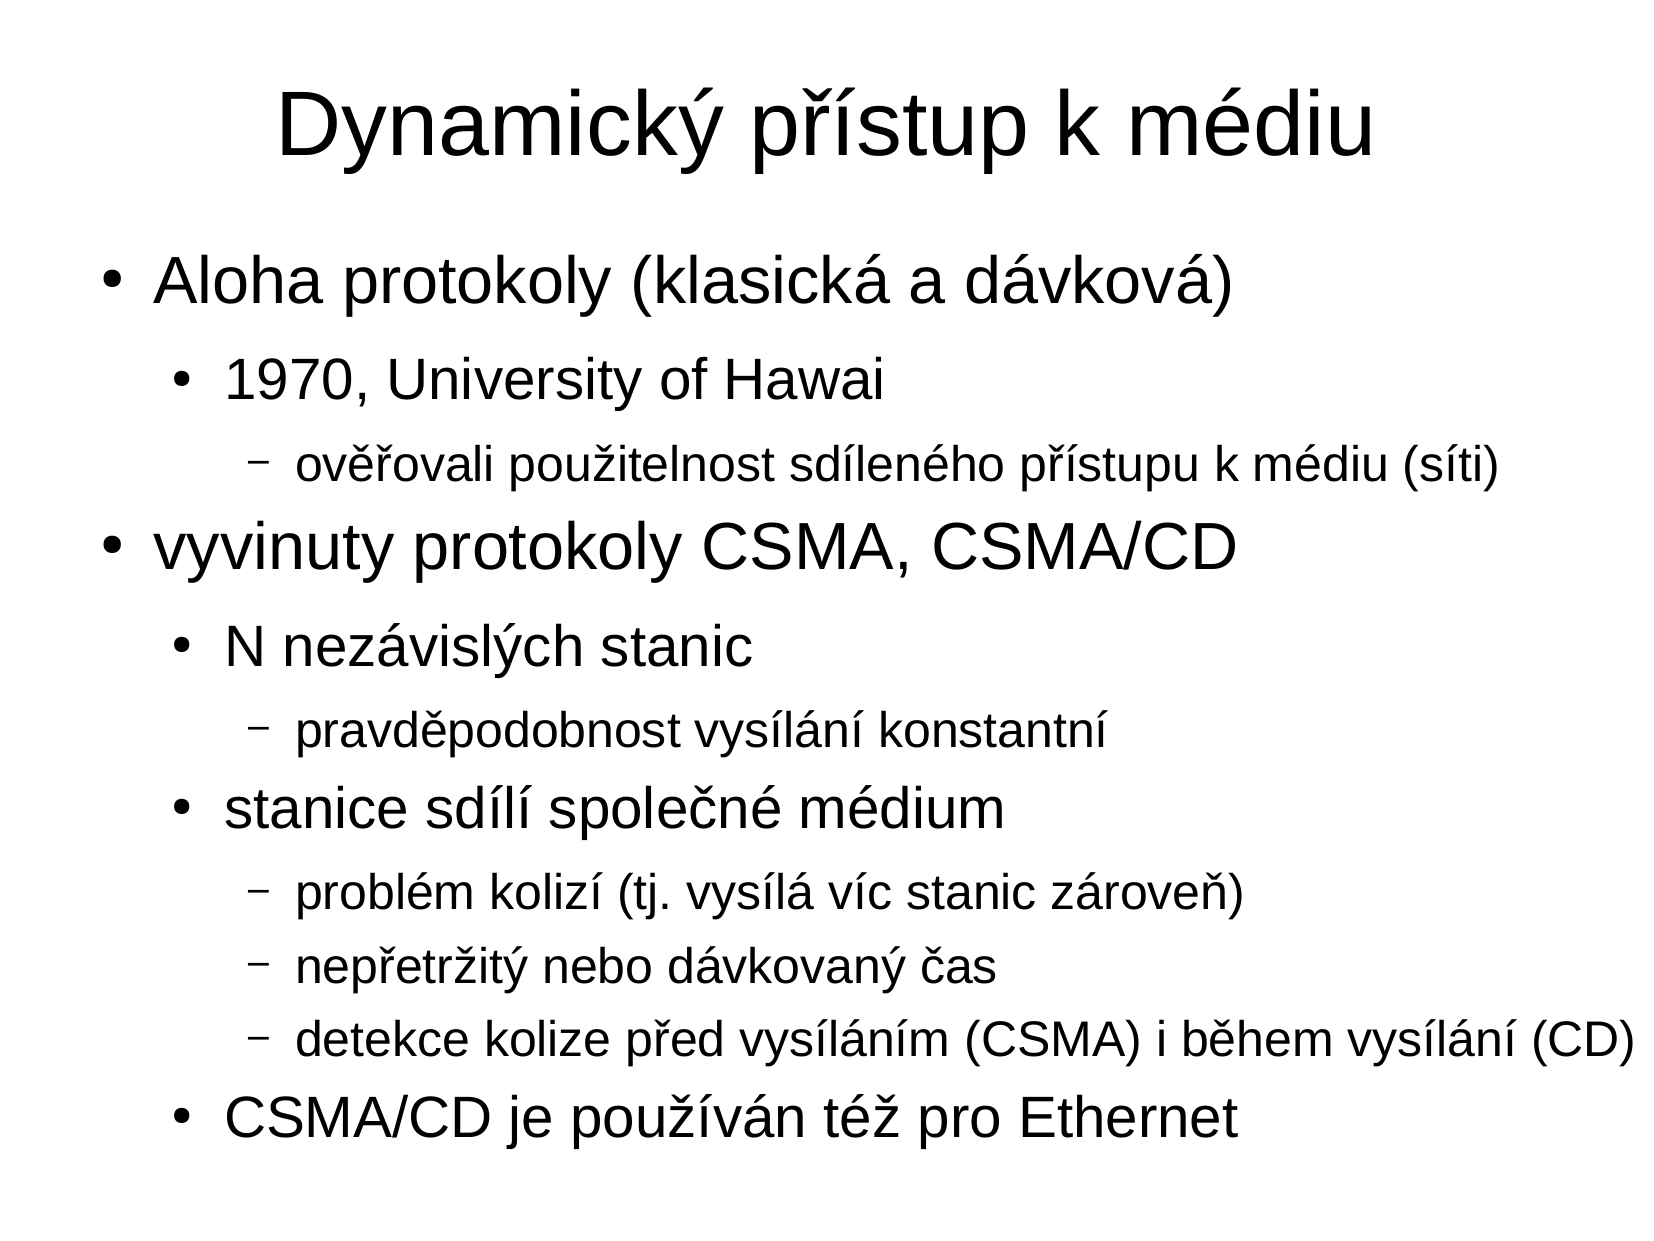

# Dynamický přístup k médiu
Aloha protokoly (klasická a dávková)
1970, University of Hawai
ověřovali použitelnost sdíleného přístupu k médiu (síti)
vyvinuty protokoly CSMA, CSMA/CD
N nezávislých stanic
pravděpodobnost vysílání konstantní
stanice sdílí společné médium
problém kolizí (tj. vysílá víc stanic zároveň)
nepřetržitý nebo dávkovaný čas
detekce kolize před vysíláním (CSMA) i během vysílání (CD)
CSMA/CD je používán též pro Ethernet